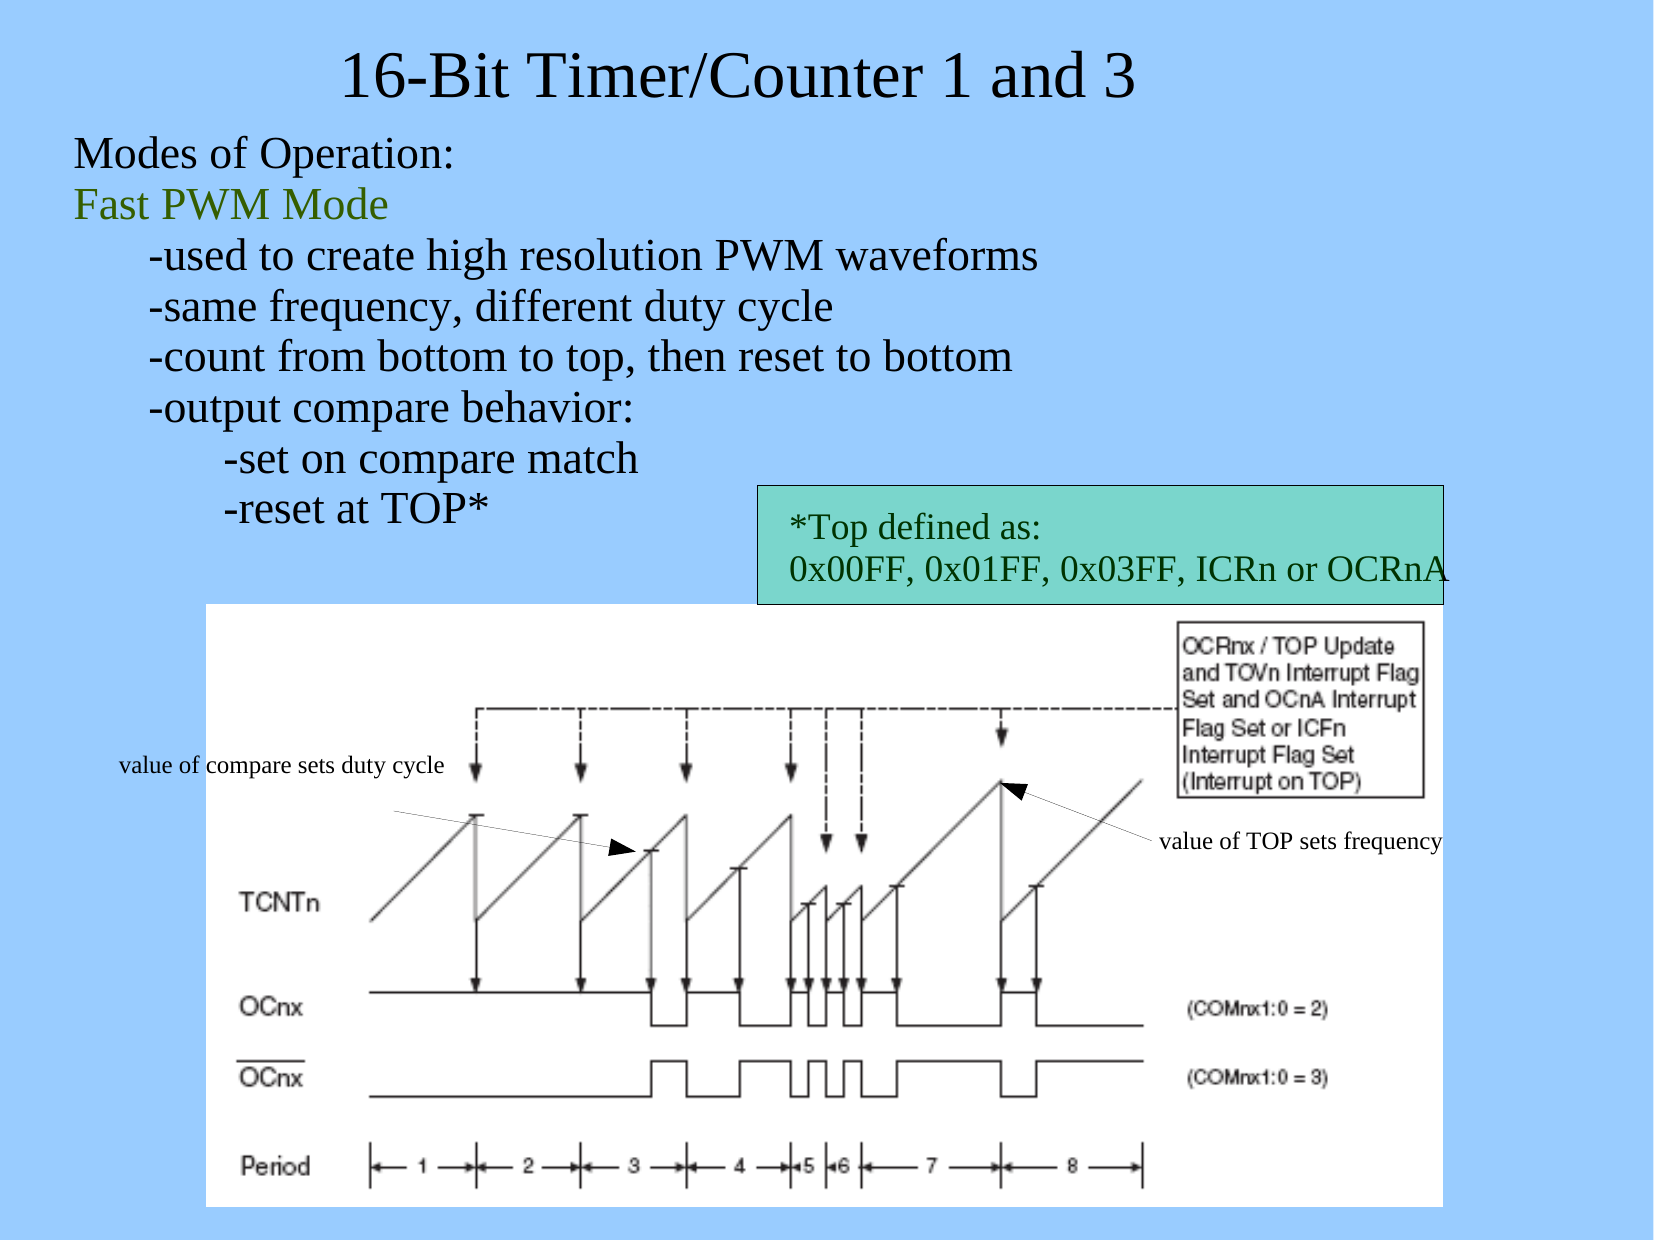

16-Bit Timer/Counter 1 and 3
Modes of Operation:
Fast PWM Mode
	-used to create high resolution PWM waveforms
	-same frequency, different duty cycle
	-count from bottom to top, then reset to bottom
	-output compare behavior:
		-set on compare match
		-reset at TOP*
*Top defined as:
0x00FF, 0x01FF, 0x03FF, ICRn or OCRnA
value of compare sets duty cycle
value of TOP sets frequency
OCR0=0xF000
OCR0=0x7F00
OCR0=0x00FF
OCR0=0x003F